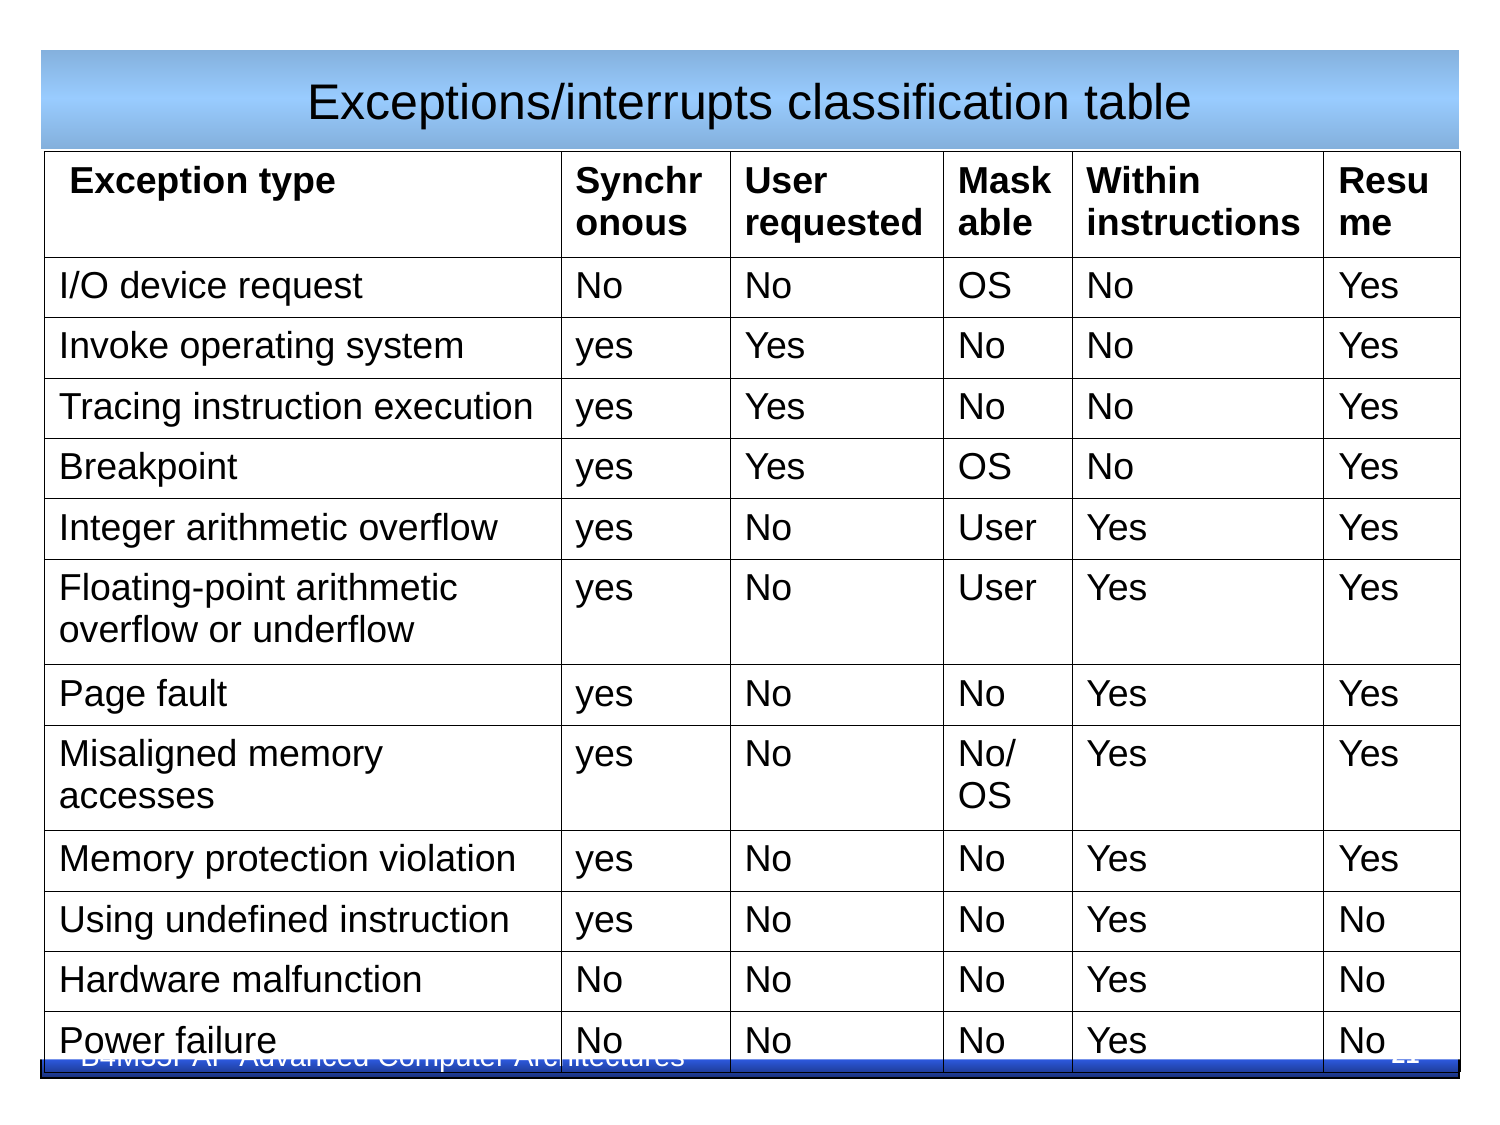

# Exceptions/interrupts classification table
| Exception type | Synchronous | User requested | Maskable | Within instructions | Resume |
| --- | --- | --- | --- | --- | --- |
| I/O device request | No | No | OS | No | Yes |
| Invoke operating system | yes | Yes | No | No | Yes |
| Tracing instruction execution | yes | Yes | No | No | Yes |
| Breakpoint | yes | Yes | OS | No | Yes |
| Integer arithmetic overflow | yes | No | User | Yes | Yes |
| Floating-point arithmetic overflow or underflow | yes | No | User | Yes | Yes |
| Page fault | yes | No | No | Yes | Yes |
| Misaligned memory accesses | yes | No | No/ OS | Yes | Yes |
| Memory protection violation | yes | No | No | Yes | Yes |
| Using undefined instruction | yes | No | No | Yes | No |
| Hardware malfunction | No | No | No | Yes | No |
| Power failure | No | No | No | Yes | No |